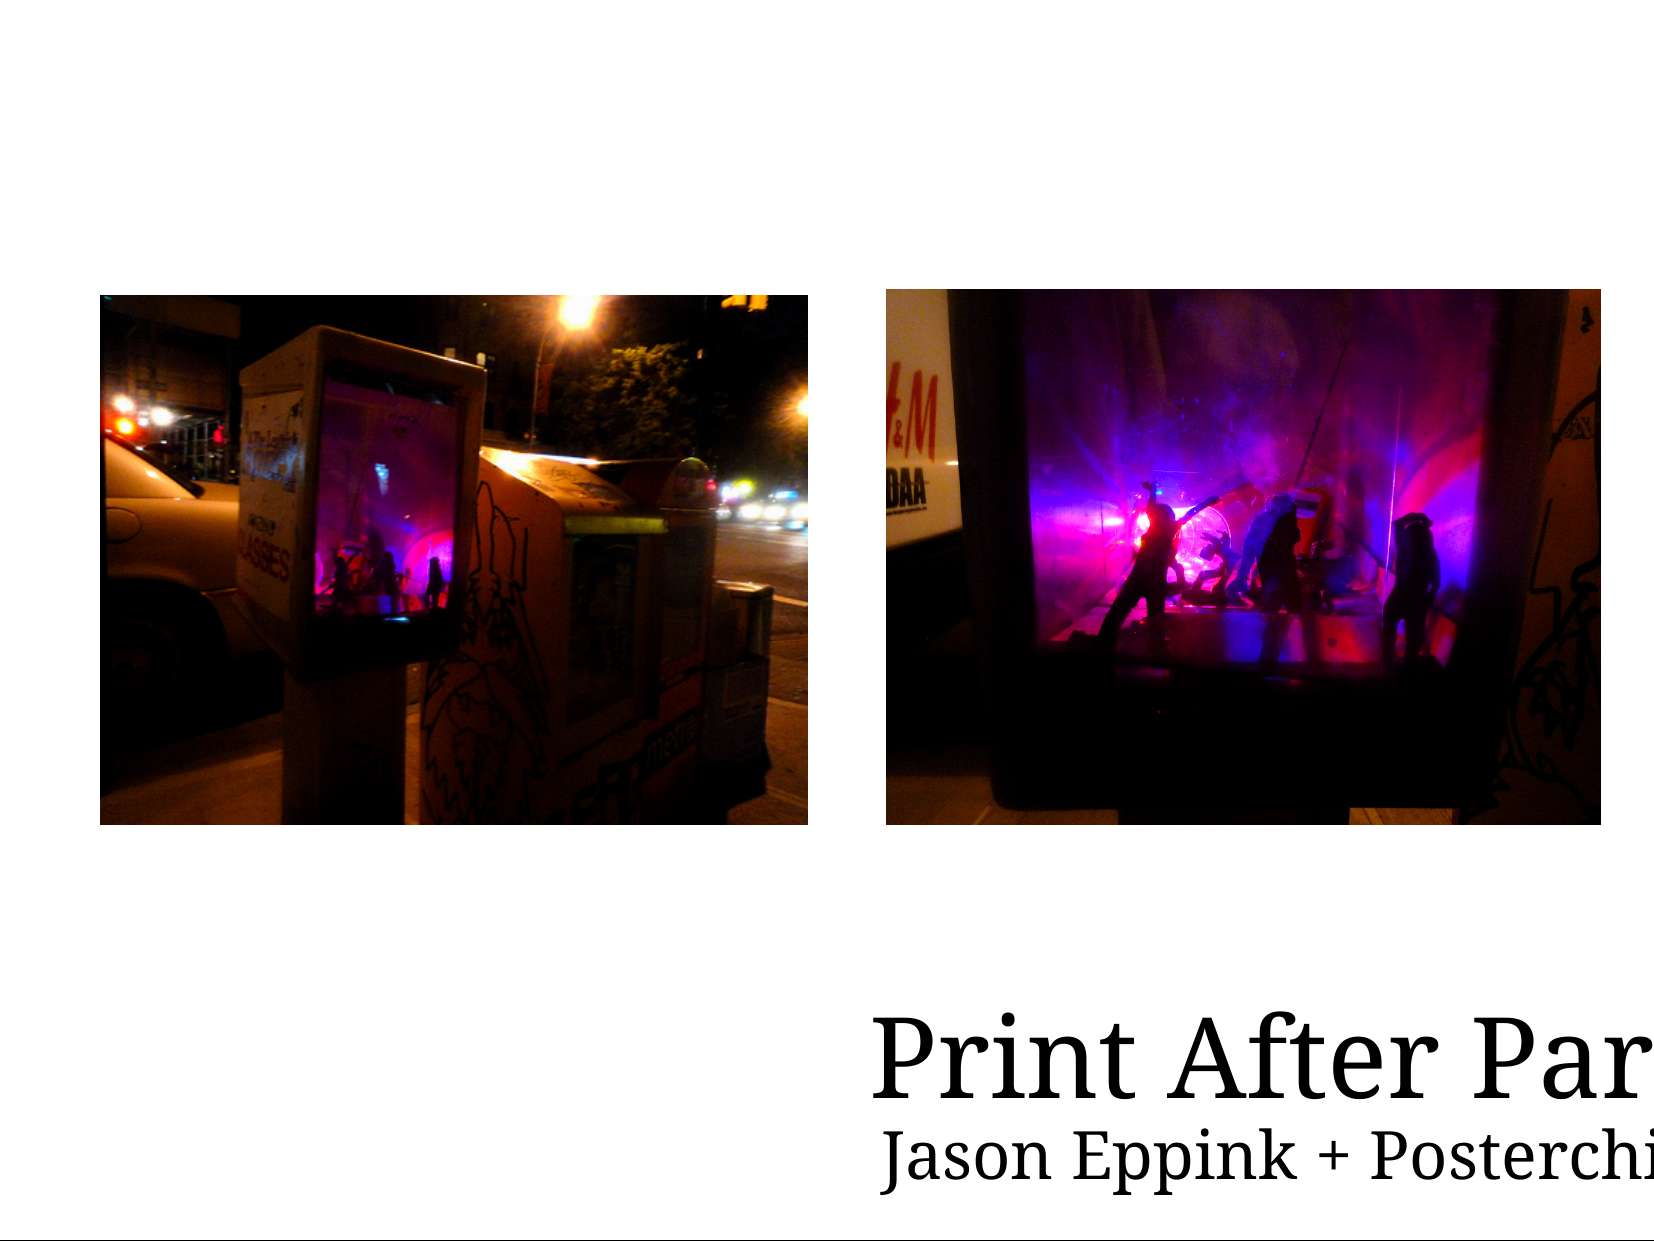

Print After Party
Jason Eppink + Posterchild